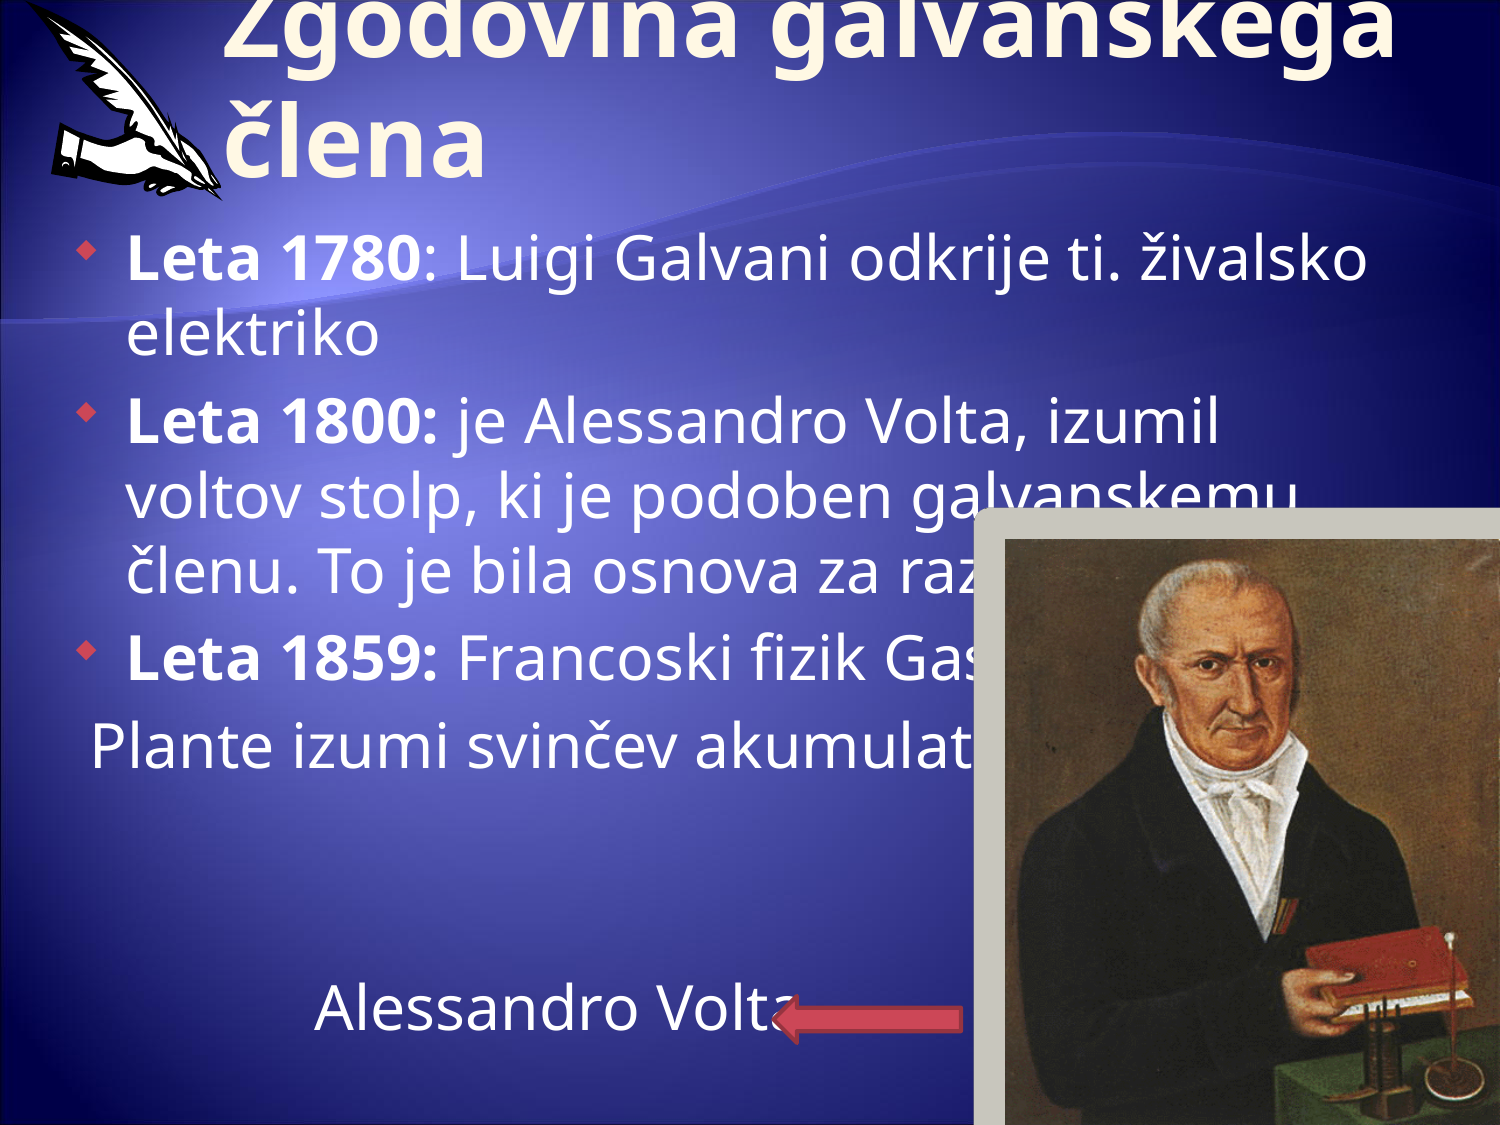

# Zgodovina galvanskega člena
Leta 1780: Luigi Galvani odkrije ti. živalsko elektriko
Leta 1800: je Alessandro Volta, izumil voltov stolp, ki je podoben galvanskemu členu. To je bila osnova za razvoj baterije.
Leta 1859: Francoski fizik Gaston
 Plante izumi svinčev akumulator.
		 Alessandro Volta